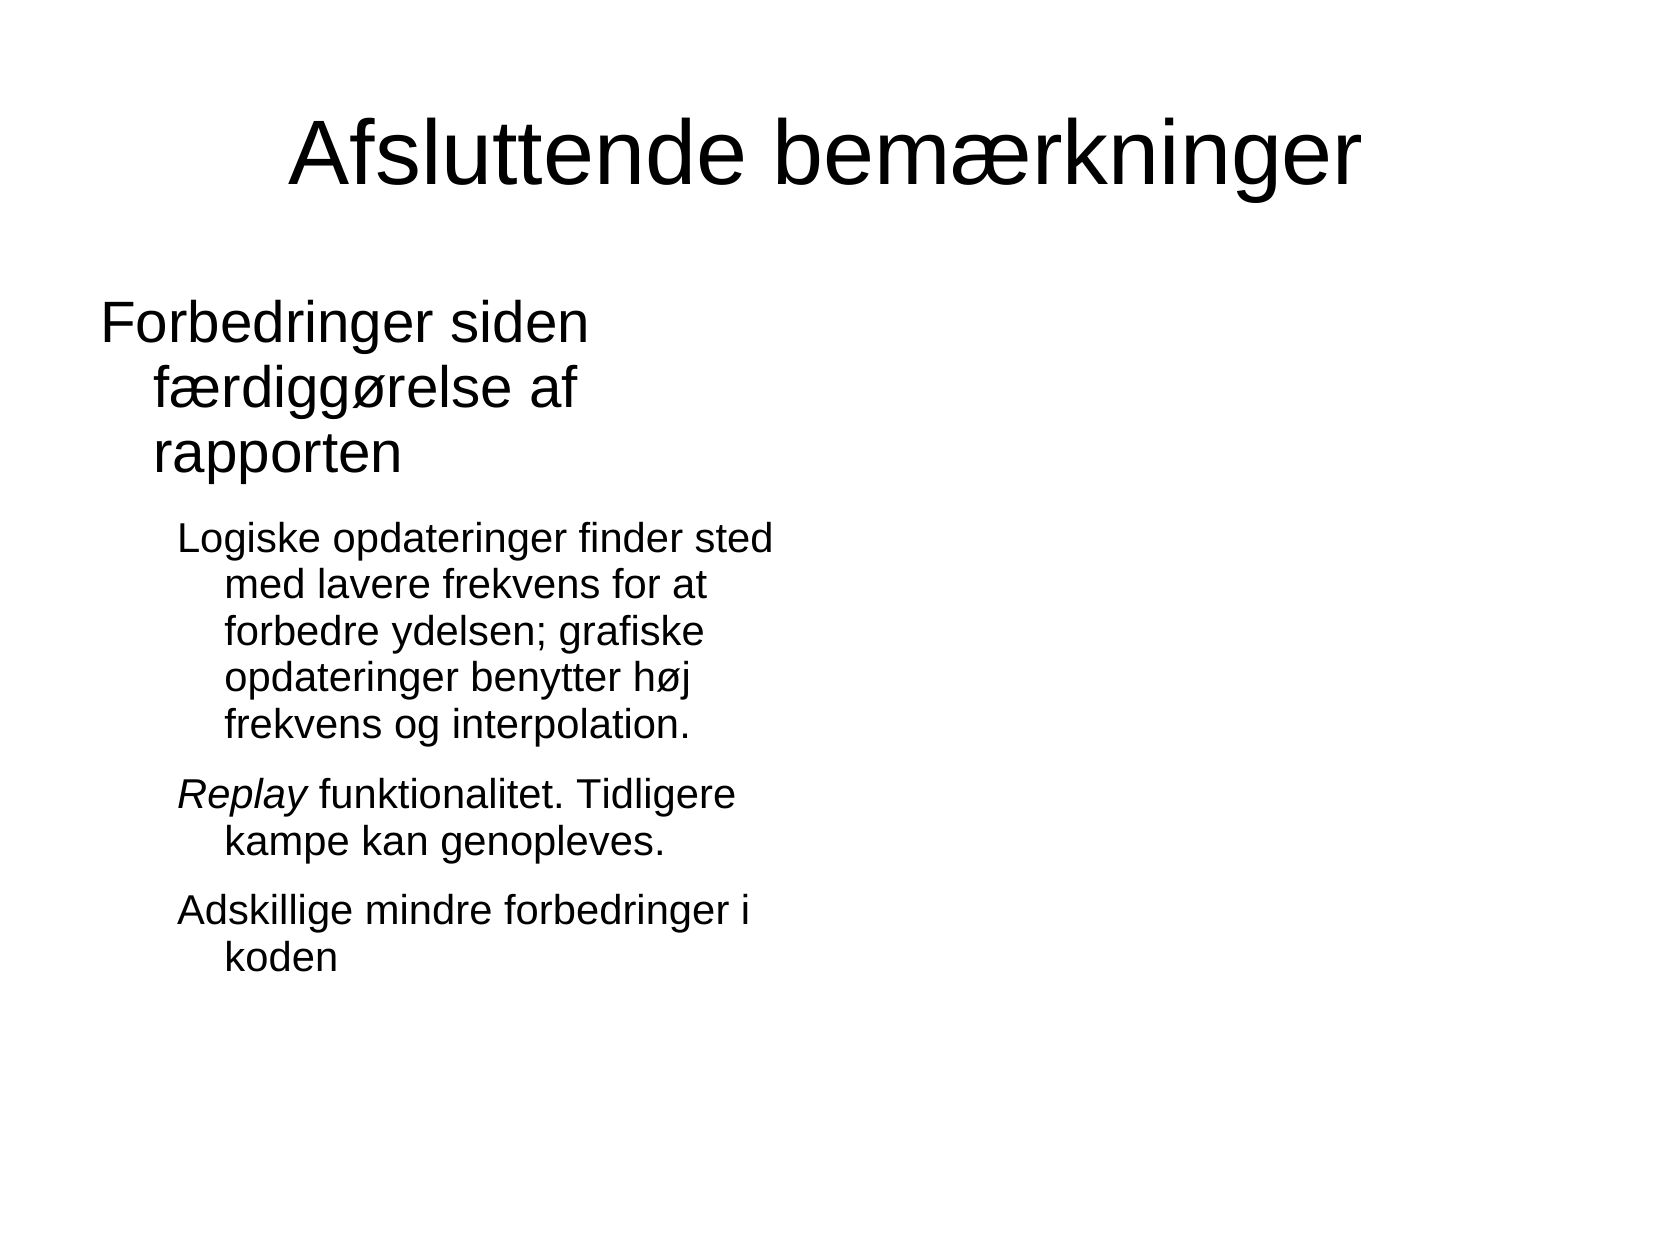

# Afsluttende bemærkninger
Forbedringer siden færdiggørelse af rapporten
Logiske opdateringer finder sted med lavere frekvens for at forbedre ydelsen; grafiske opdateringer benytter høj frekvens og interpolation.
Replay funktionalitet. Tidligere kampe kan genopleves.
Adskillige mindre forbedringer i koden